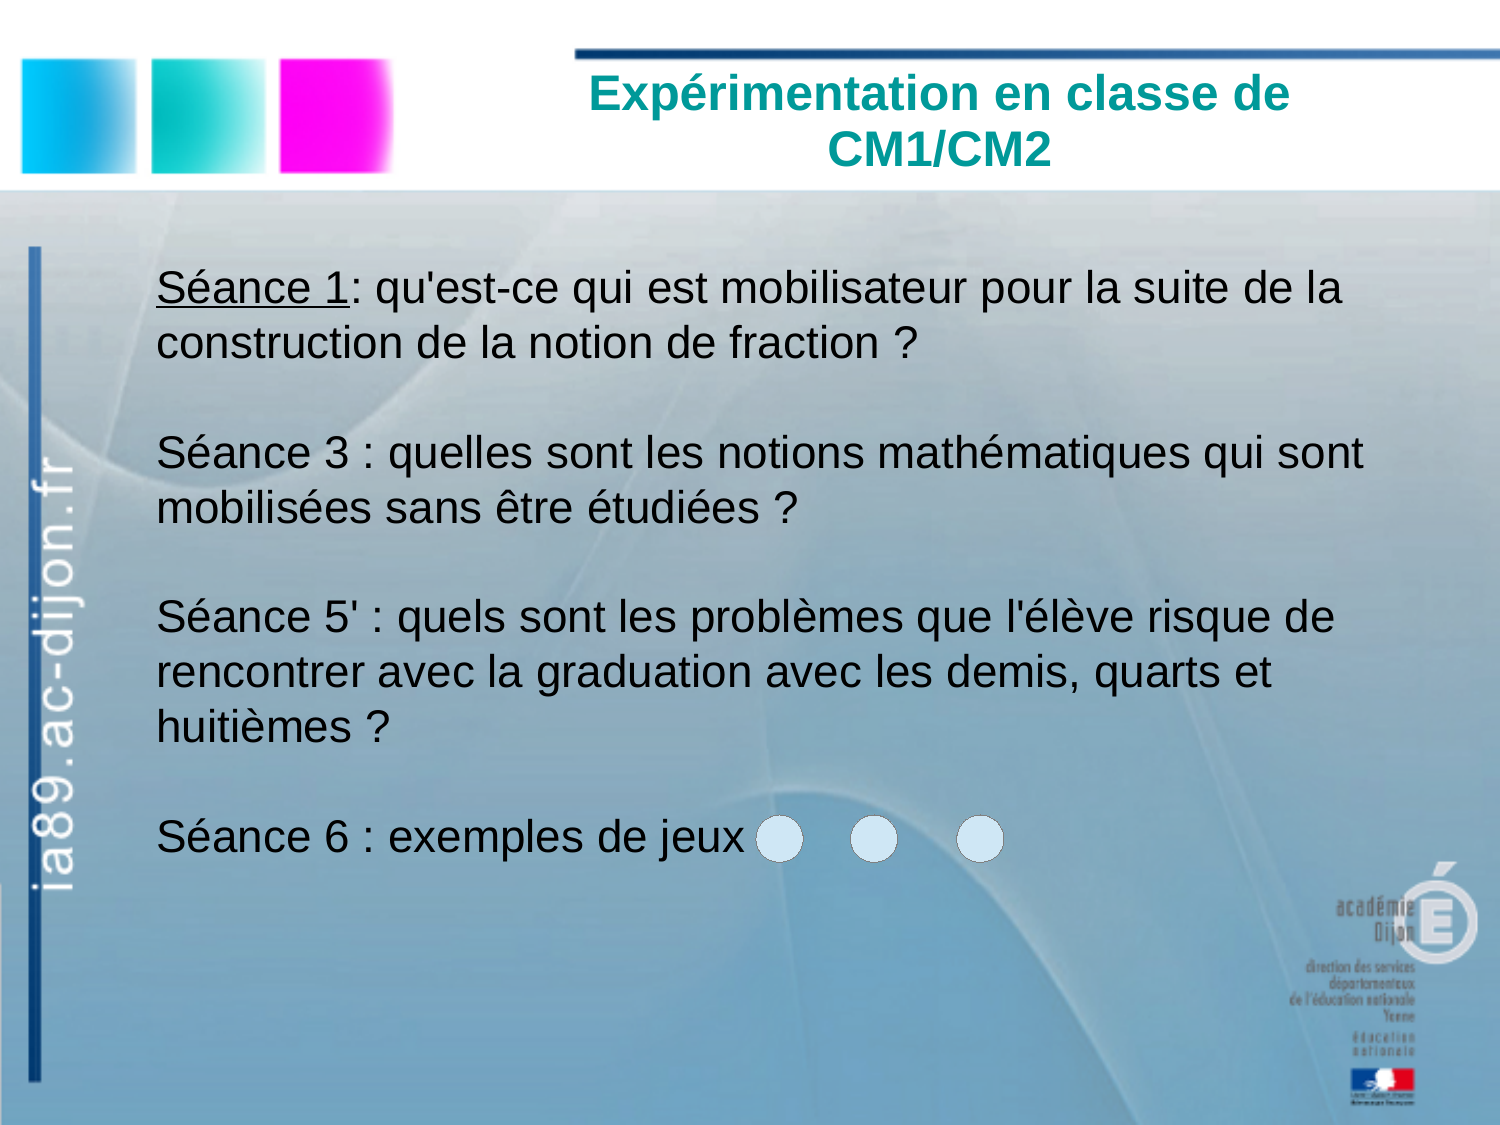

# Expérimentation en classe de CM1/CM2
Séance 1: qu'est-ce qui est mobilisateur pour la suite de la construction de la notion de fraction ?
Séance 3 : quelles sont les notions mathématiques qui sont mobilisées sans être étudiées ?
Séance 5' : quels sont les problèmes que l'élève risque de rencontrer avec la graduation avec les demis, quarts et huitièmes ?
Séance 6 : exemples de jeux